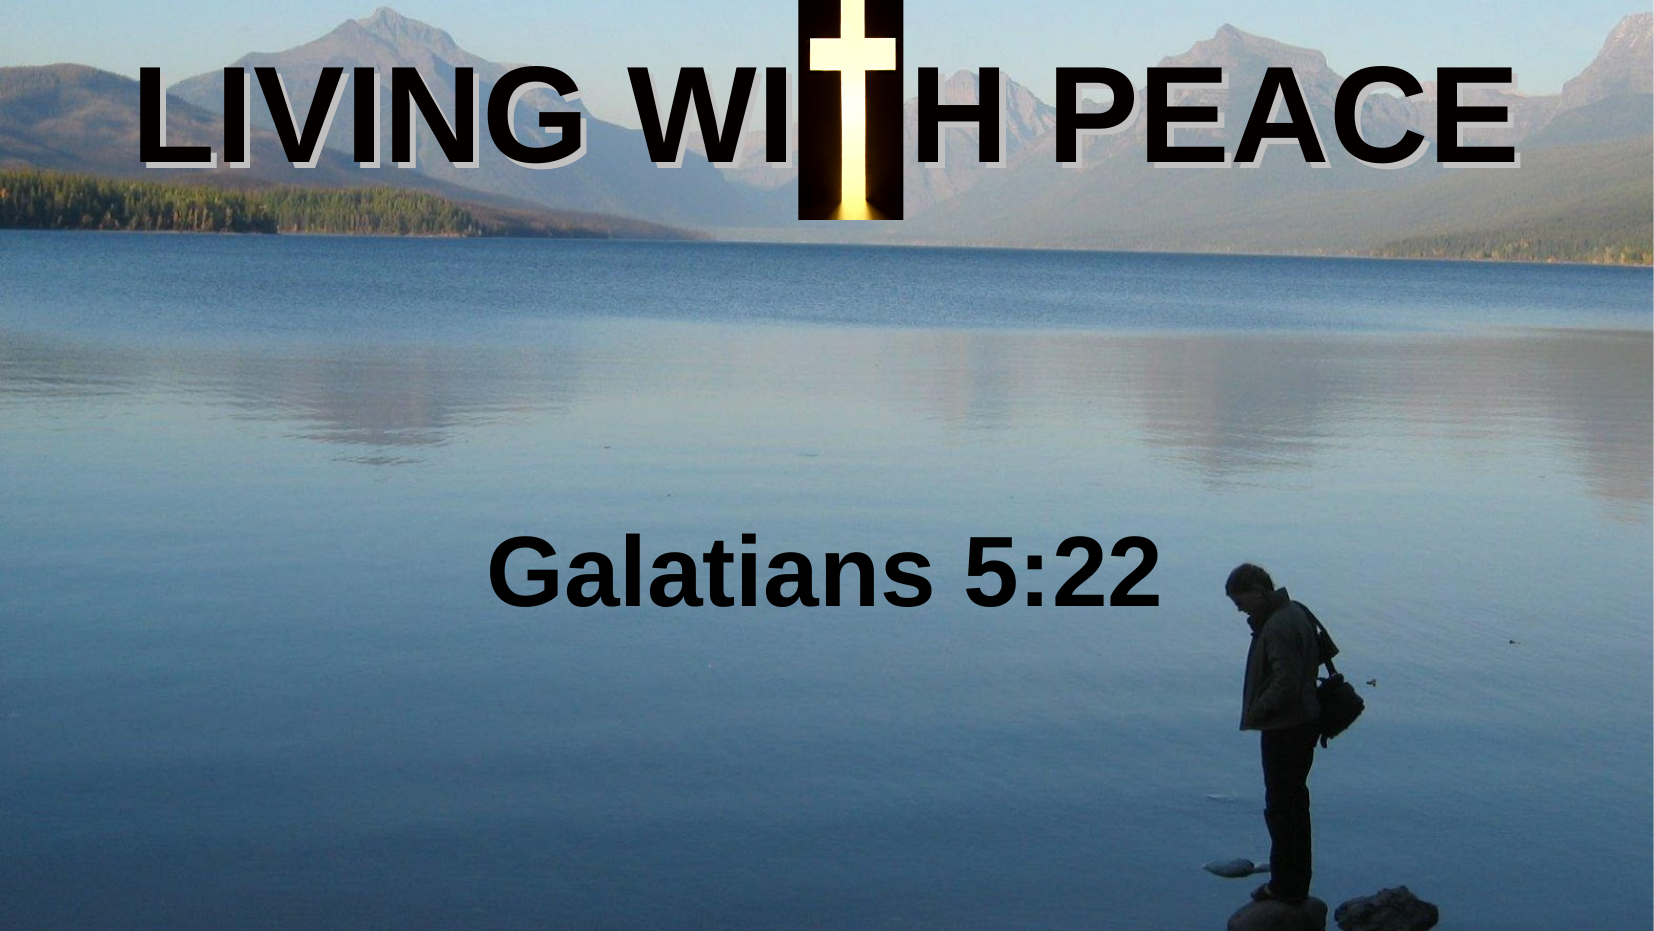

# LIVING WI H PEACE
Galatians 5:22